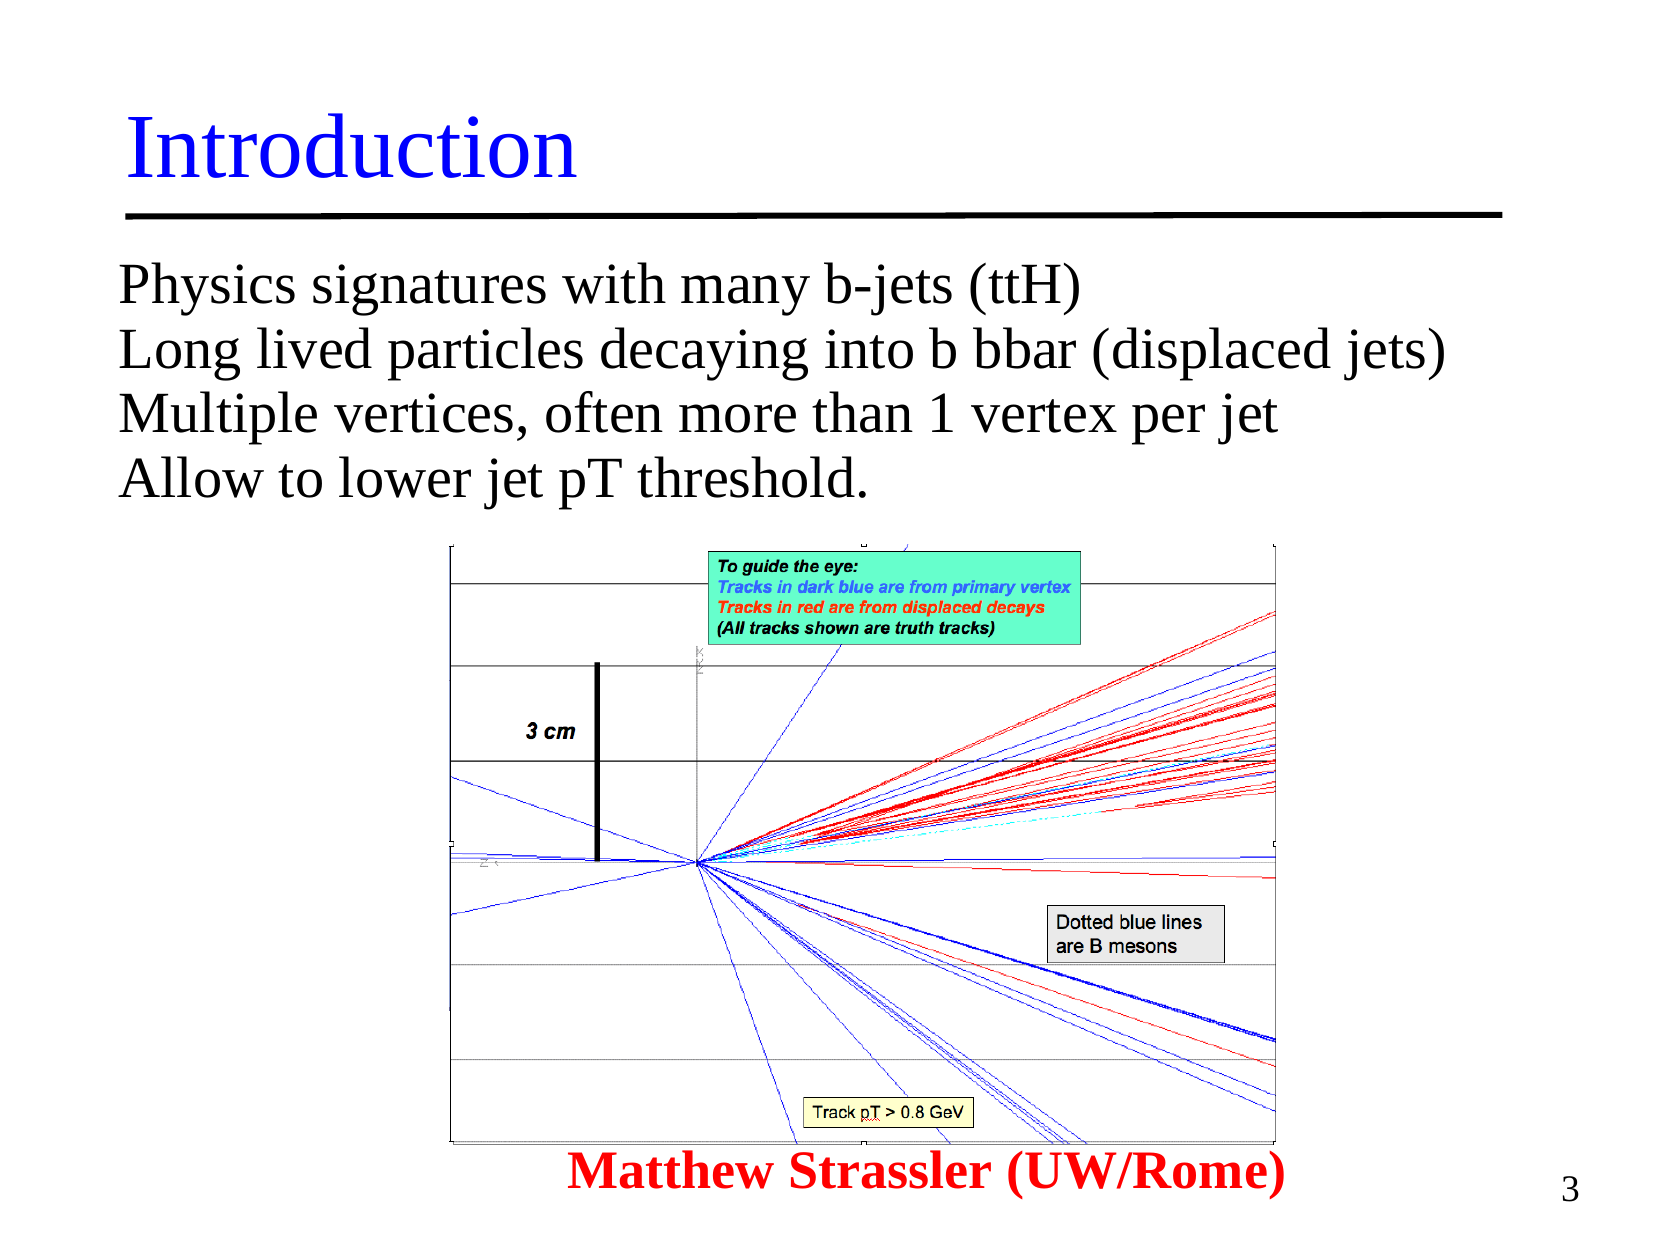

Introduction
Physics signatures with many b-jets (ttH)
Long lived particles decaying into b bbar (displaced jets)
Multiple vertices, often more than 1 vertex per jet
Allow to lower jet pT threshold.
Matthew Strassler (UW/Rome)